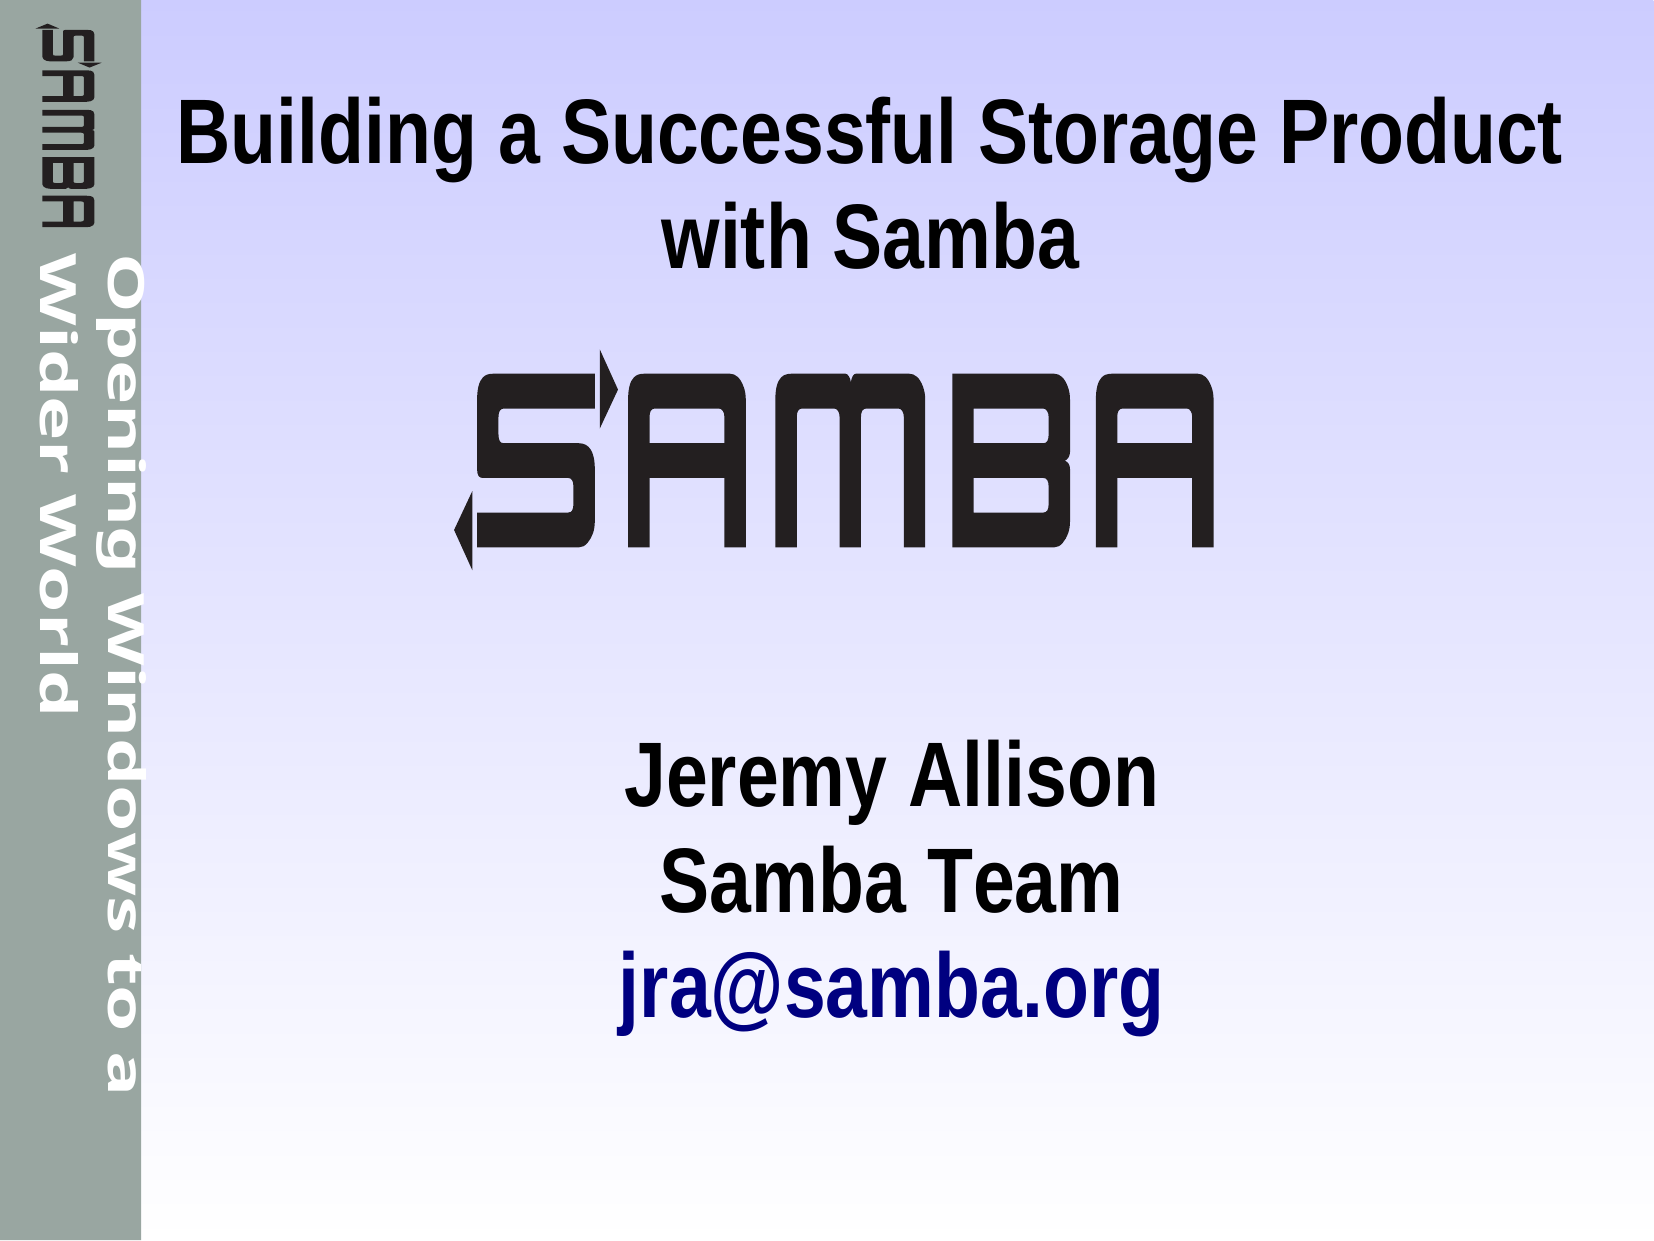

# Building a Successful Storage Product with Samba
Jeremy Allison
Samba Team
jra@samba.org